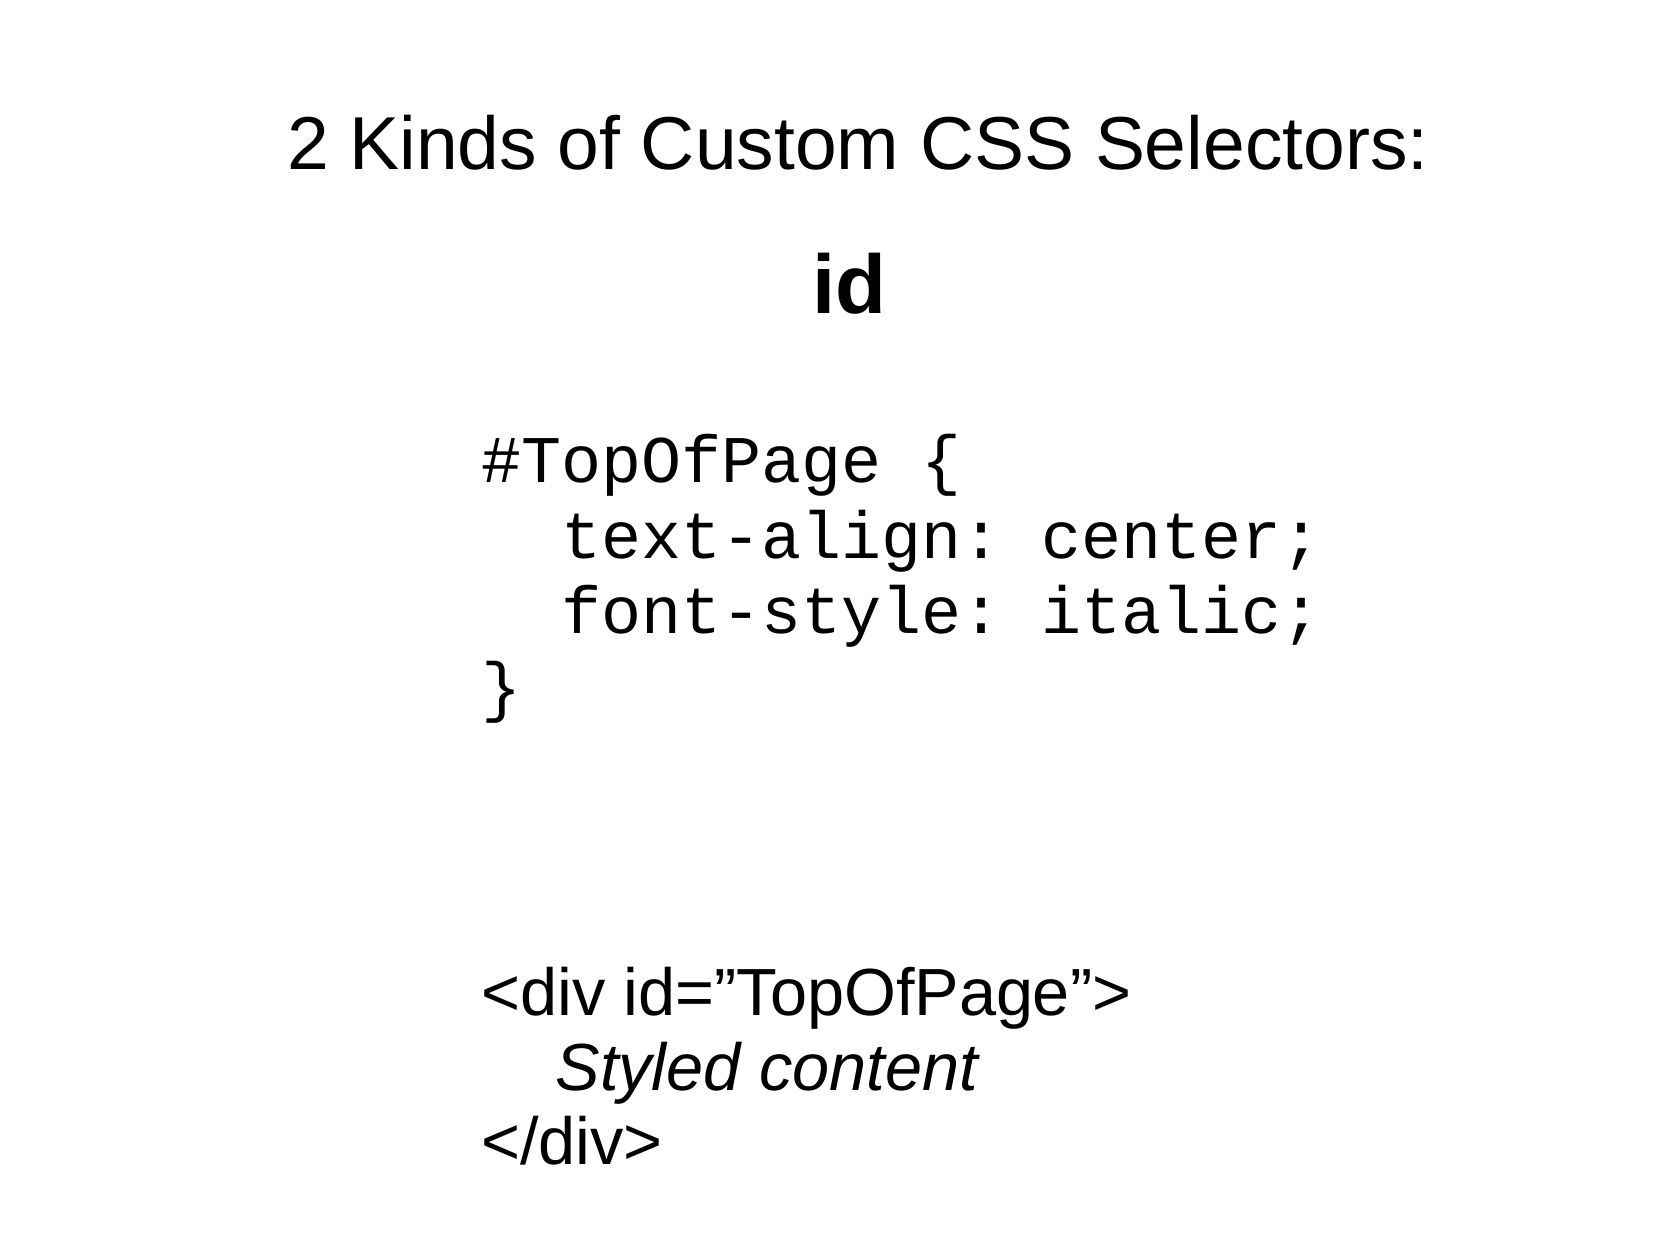

2 Kinds of Custom CSS Selectors:
 id
#TopOfPage {
 text-align: center;
 font-style: italic;
}
<div id=”TopOfPage”>
 Styled content
</div>